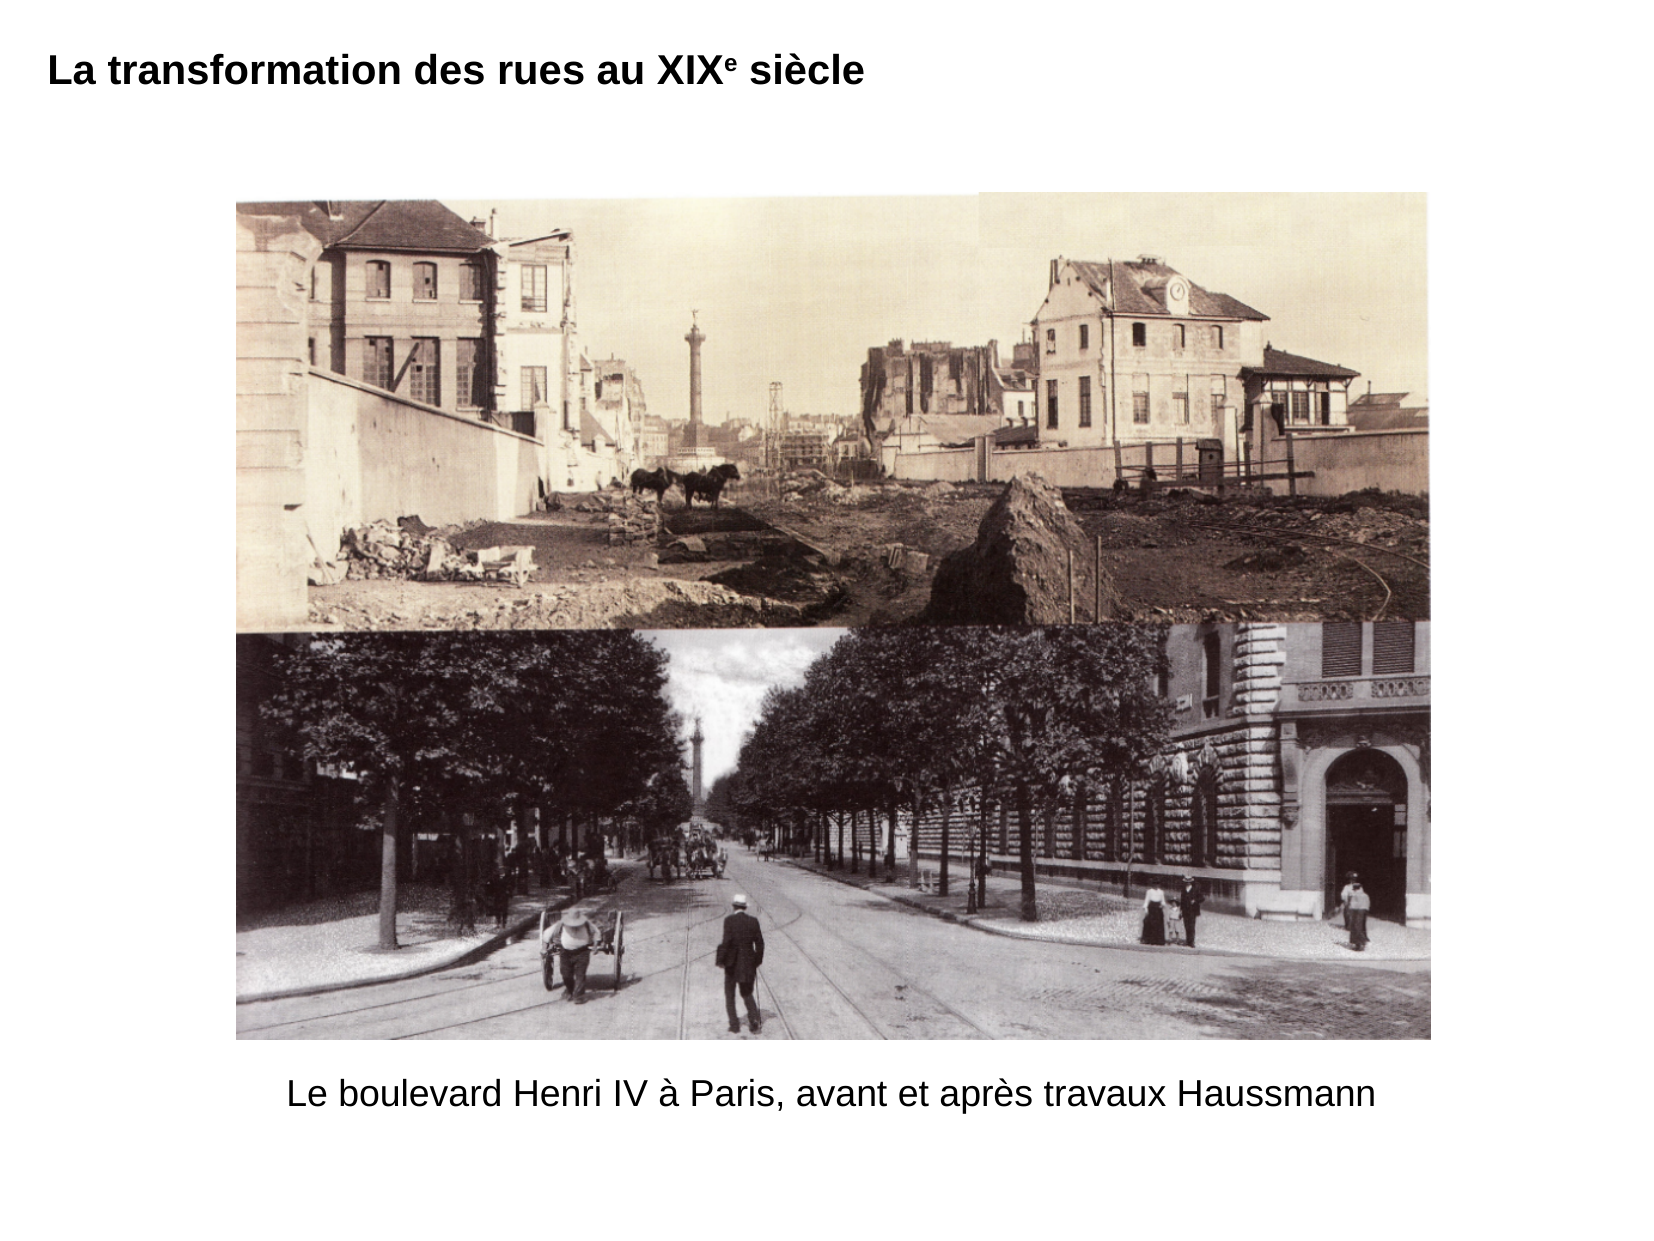

# La transformation des rues au XIXe siècle
Le boulevard Henri IV à Paris, avant et après travaux Haussmann